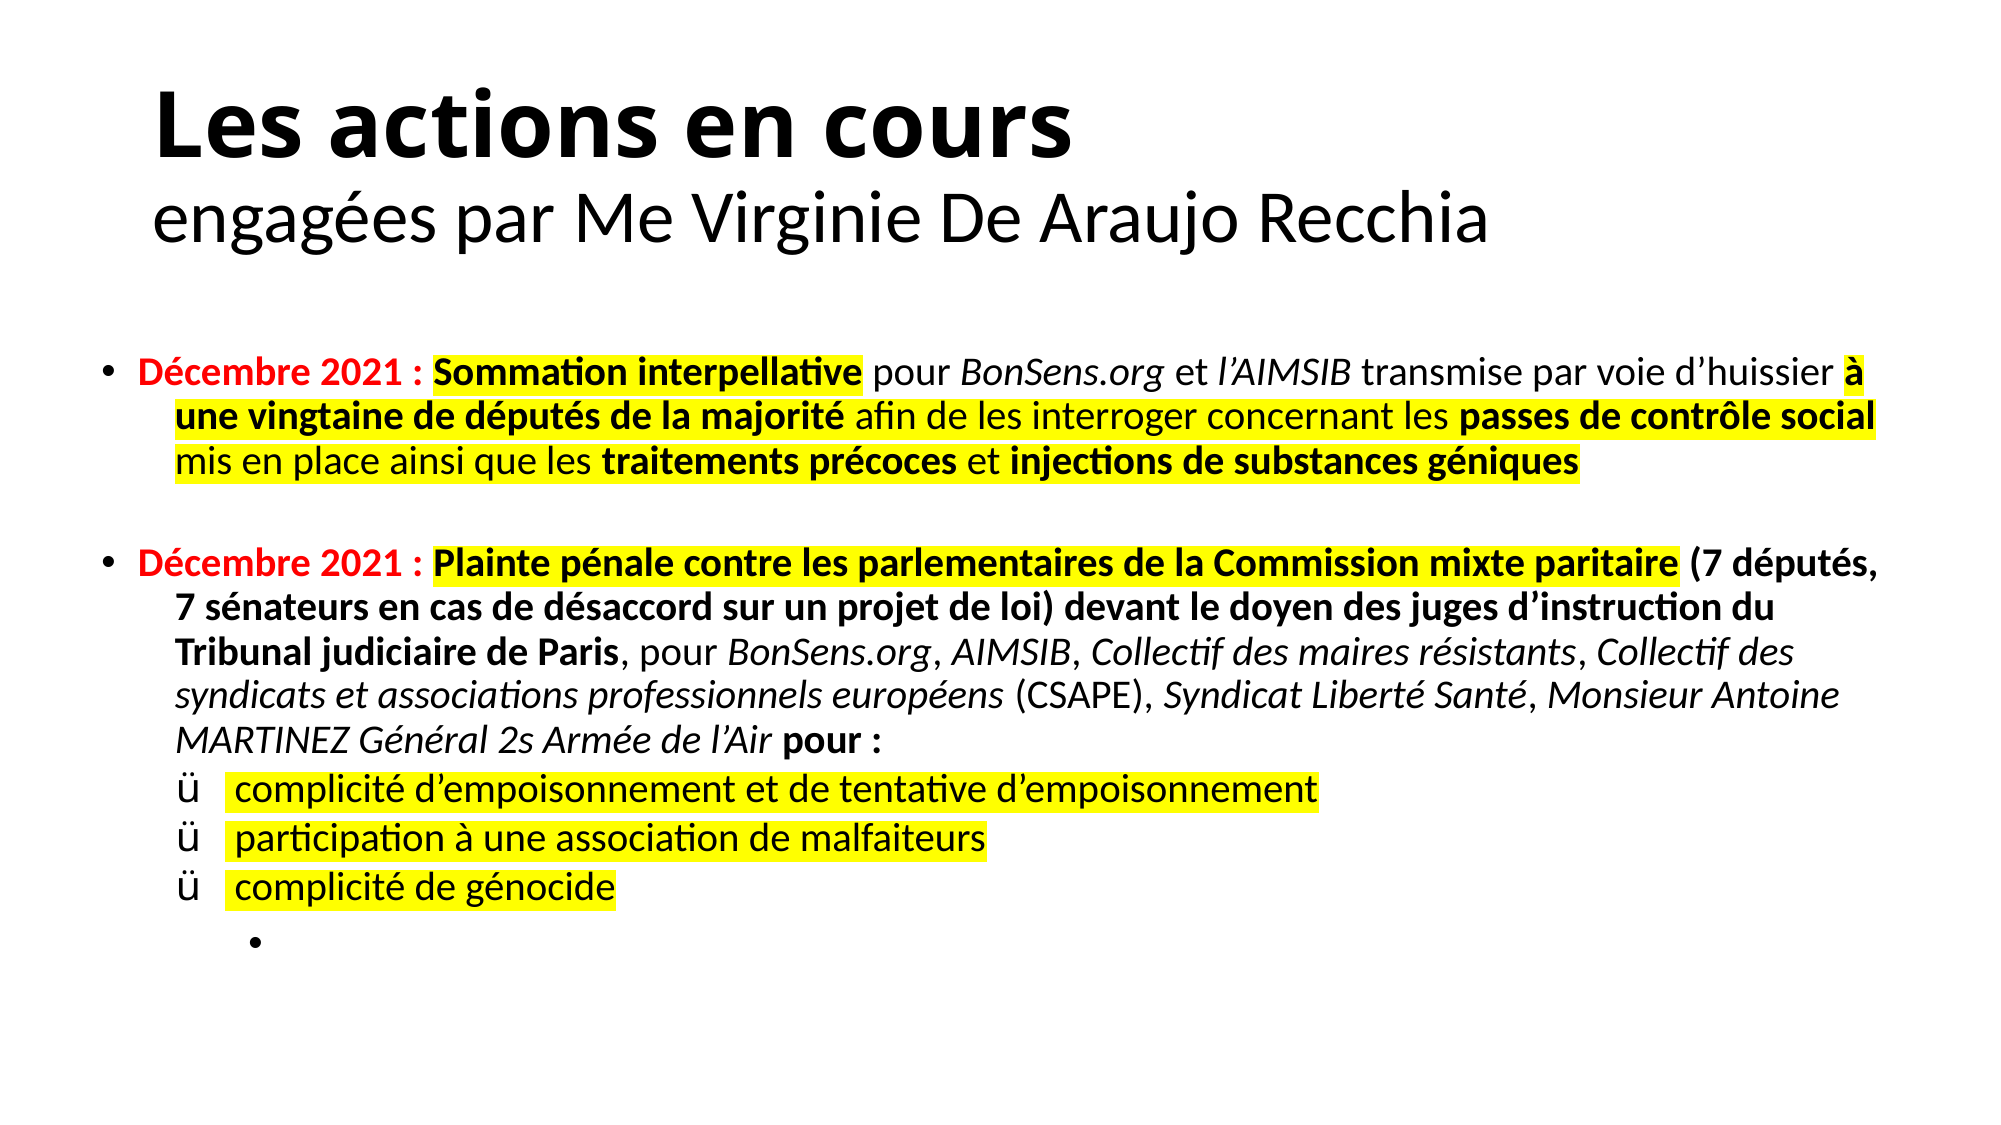

# Les actions en cours engagées par Me Virginie De Araujo Recchia
Décembre 2021 : Sommation interpellative pour BonSens.org et l’AIMSIB transmise par voie d’huissier à une vingtaine de députés de la majorité afin de les interroger concernant les passes de contrôle social mis en place ainsi que les traitements précoces et injections de substances géniques
Décembre 2021 : Plainte pénale contre les parlementaires de la Commission mixte paritaire (7 députés, 7 sénateurs en cas de désaccord sur un projet de loi) devant le doyen des juges d’instruction du Tribunal judiciaire de Paris, pour BonSens.org, AIMSIB, Collectif des maires résistants, Collectif des syndicats et associations professionnels européens (CSAPE), Syndicat Liberté Santé, Monsieur Antoine MARTINEZ Général 2s Armée de l’Air pour :
 complicité d’empoisonnement et de tentative d’empoisonnement
 participation à une association de malfaiteurs
 complicité de génocide